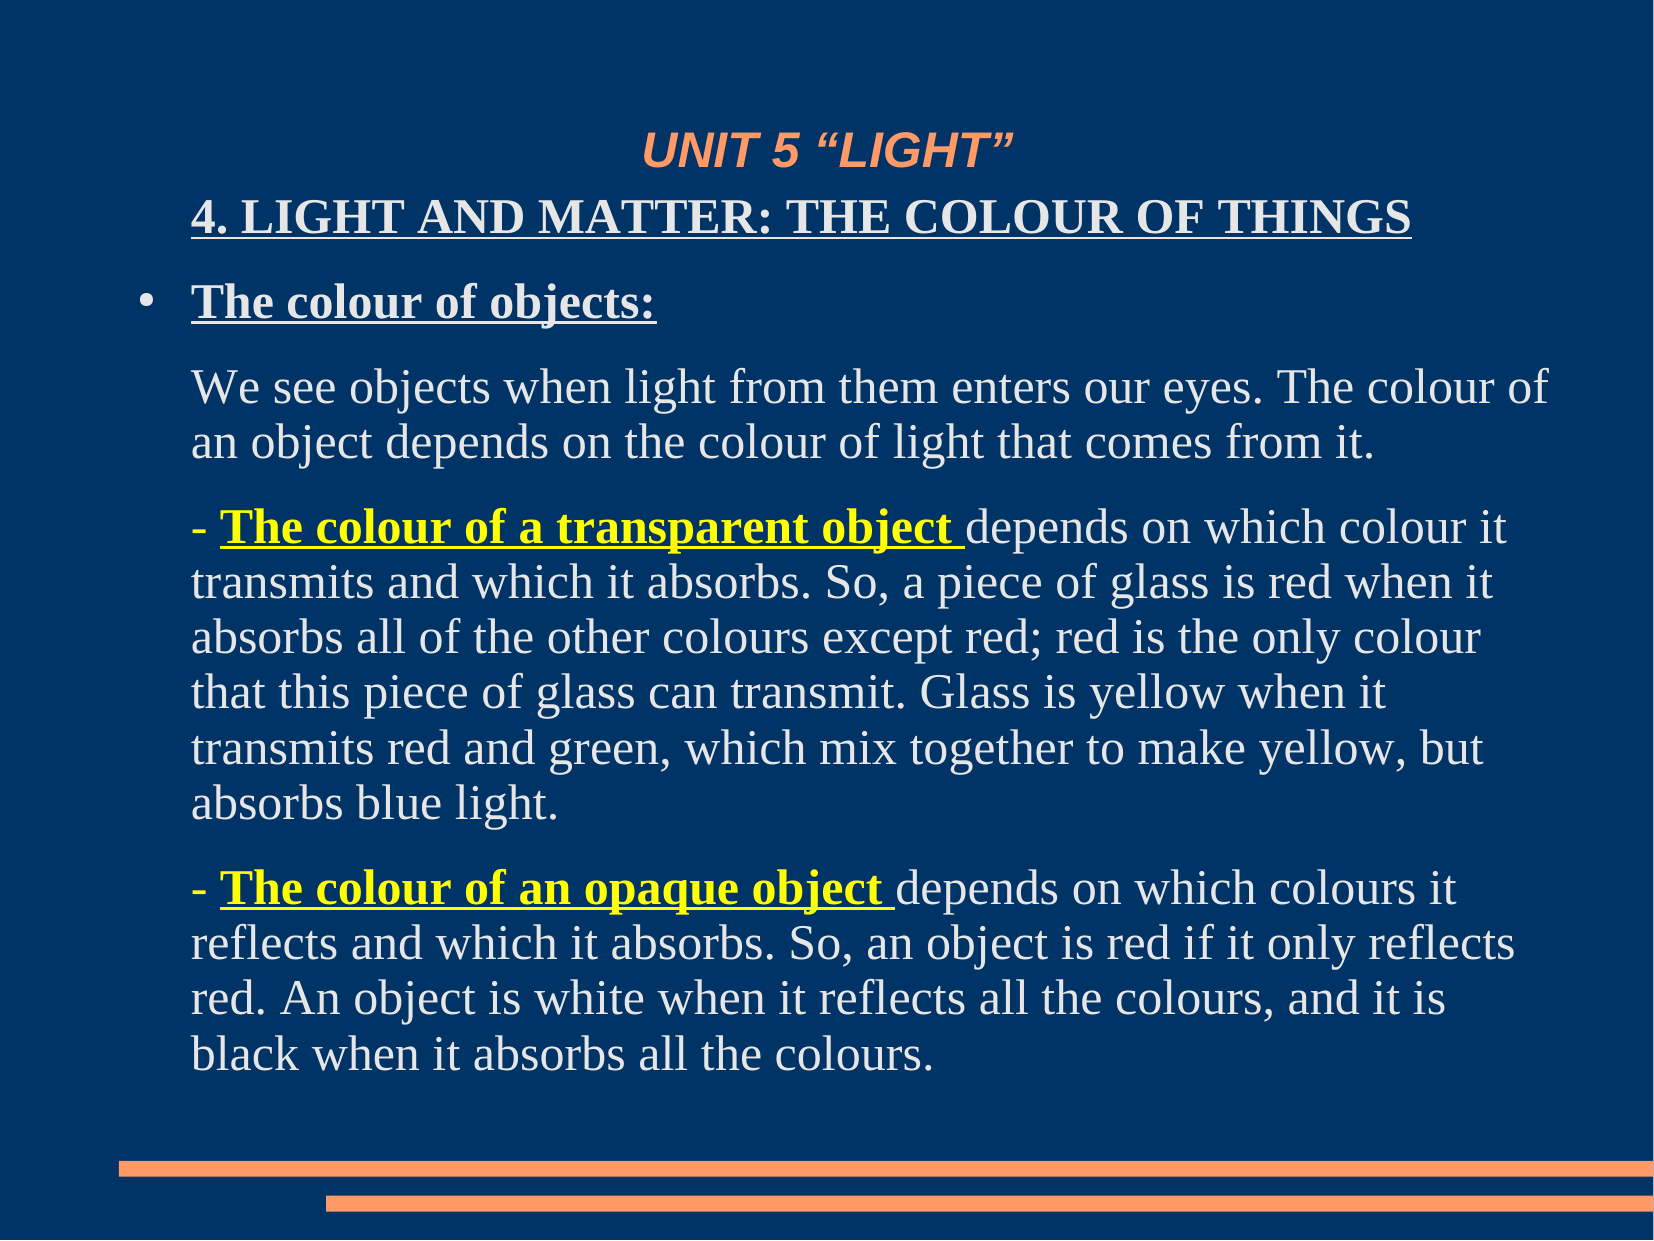

# UNIT 5 “LIGHT”
4. LIGHT AND MATTER: THE COLOUR OF THINGS
The colour of objects:
We see objects when light from them enters our eyes. The colour of an object depends on the colour of light that comes from it.
- The colour of a transparent object depends on which colour it transmits and which it absorbs. So, a piece of glass is red when it absorbs all of the other colours except red; red is the only colour that this piece of glass can transmit. Glass is yellow when it transmits red and green, which mix together to make yellow, but absorbs blue light.
- The colour of an opaque object depends on which colours it reflects and which it absorbs. So, an object is red if it only reflects red. An object is white when it reflects all the colours, and it is black when it absorbs all the colours.